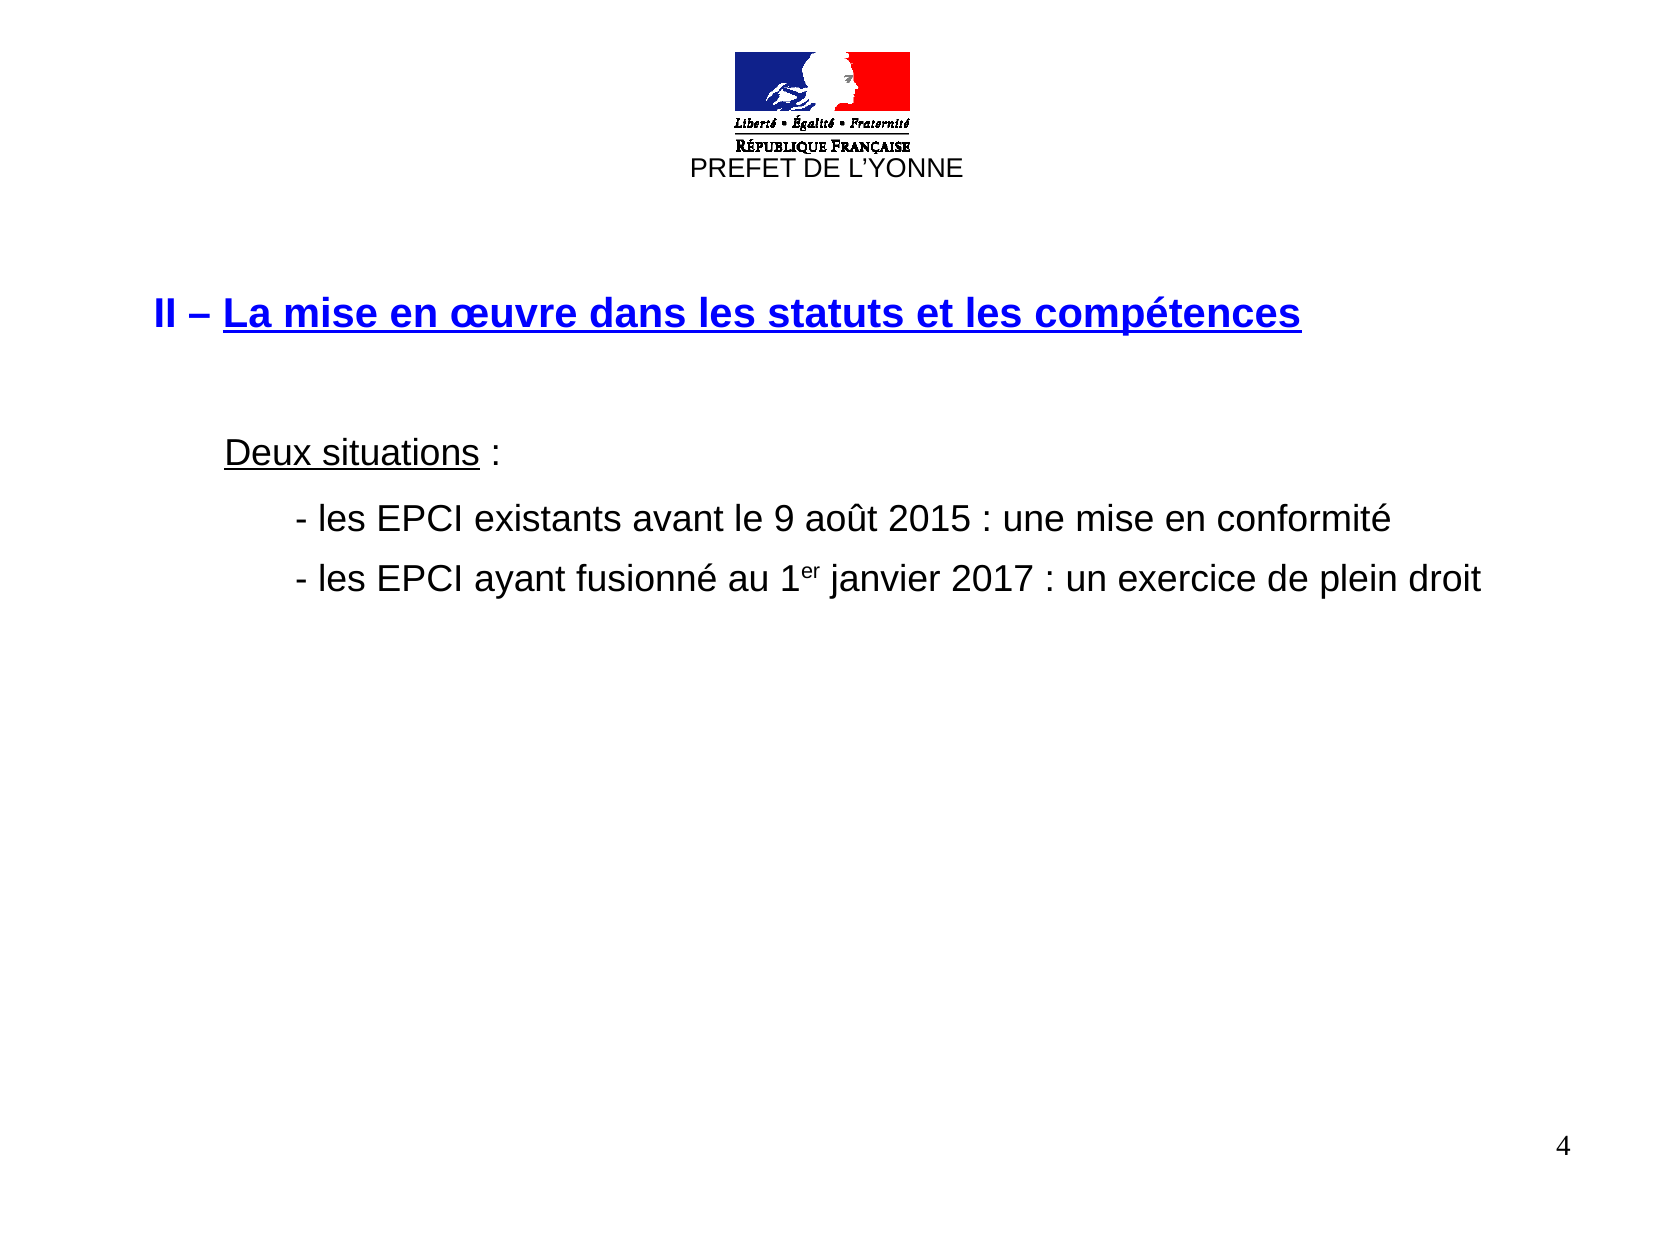

# PREFET DE L’YONNE
II – La mise en œuvre dans les statuts et les compétences
Deux situations :
- les EPCI existants avant le 9 août 2015 : une mise en conformité
- les EPCI ayant fusionné au 1er janvier 2017 : un exercice de plein droit
4